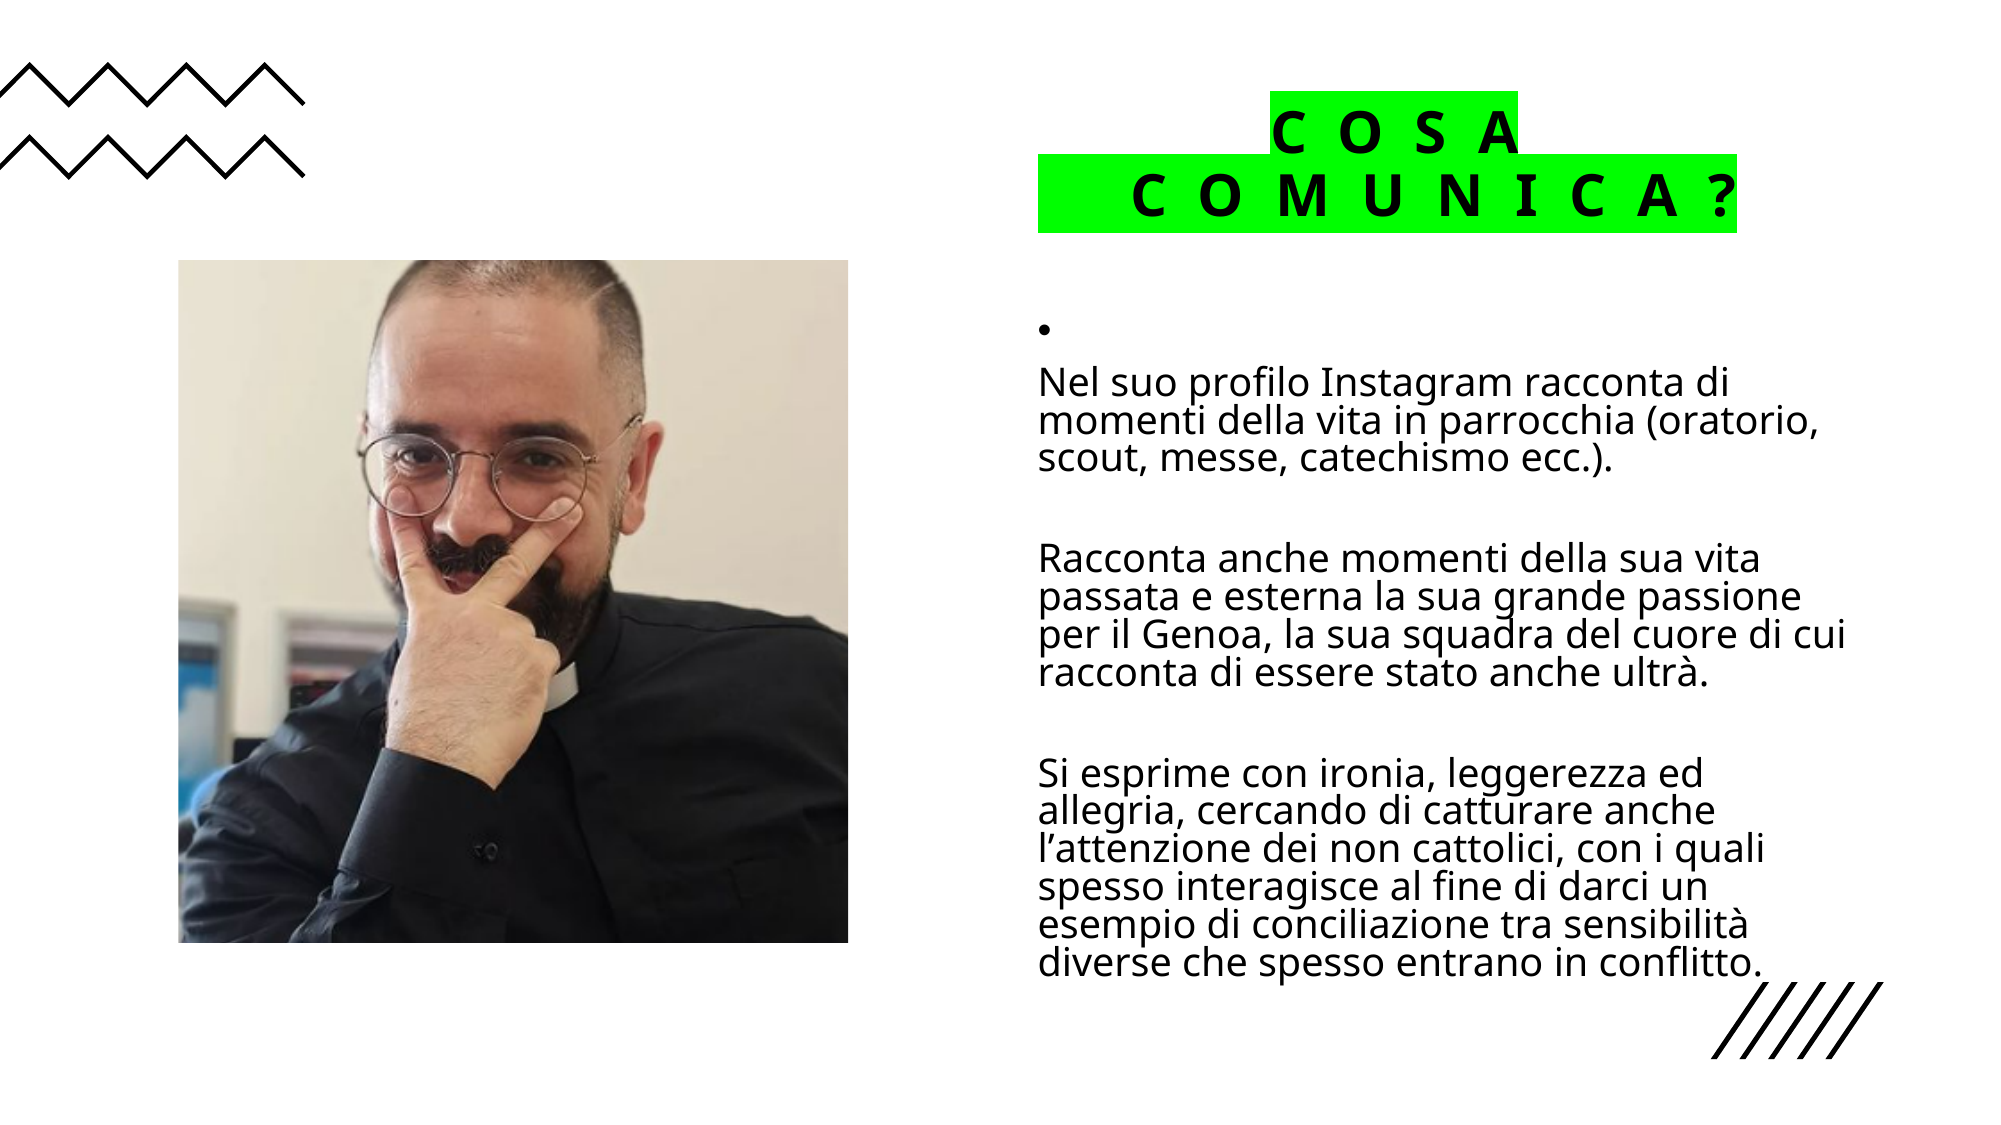

# COSA COMUNICA?
Nel suo profilo Instagram racconta di momenti della vita in parrocchia (oratorio, scout, messe, catechismo ecc.).
Racconta anche momenti della sua vita passata e esterna la sua grande passione per il Genoa, la sua squadra del cuore di cui racconta di essere stato anche ultrà.
Si esprime con ironia, leggerezza ed allegria, cercando di catturare anche l’attenzione dei non cattolici, con i quali spesso interagisce al fine di darci un esempio di conciliazione tra sensibilità diverse che spesso entrano in conflitto.